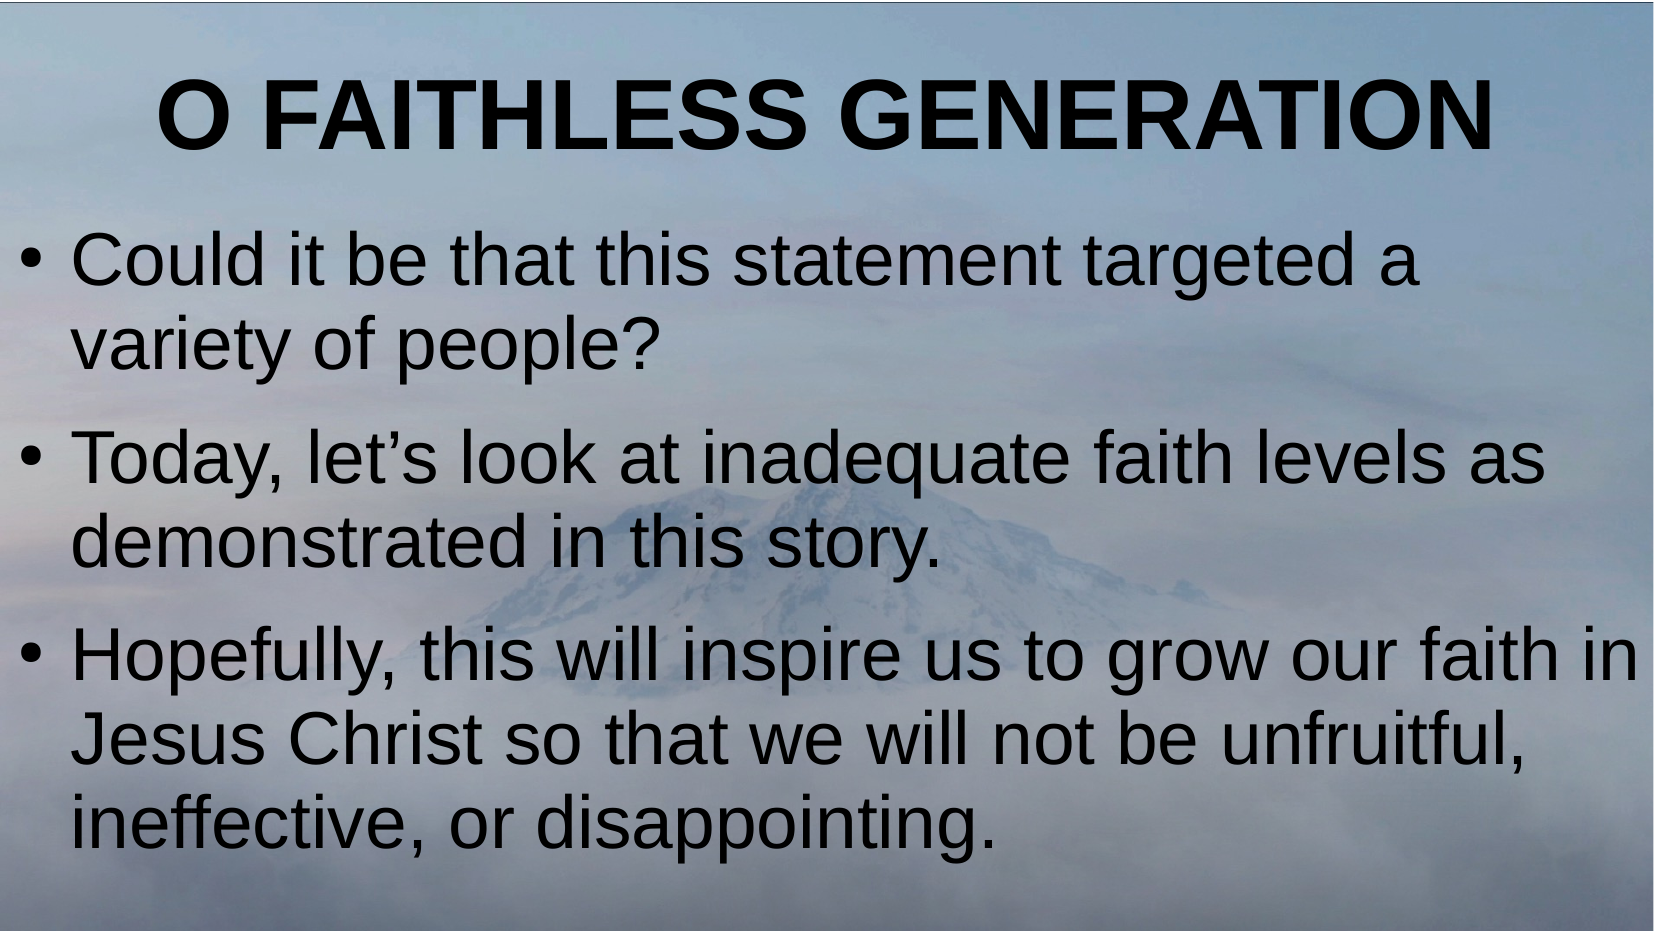

# O FAITHLESS GENERATION
Could it be that this statement targeted a variety of people?
Today, let’s look at inadequate faith levels as demonstrated in this story.
Hopefully, this will inspire us to grow our faith in Jesus Christ so that we will not be unfruitful, ineffective, or disappointing.